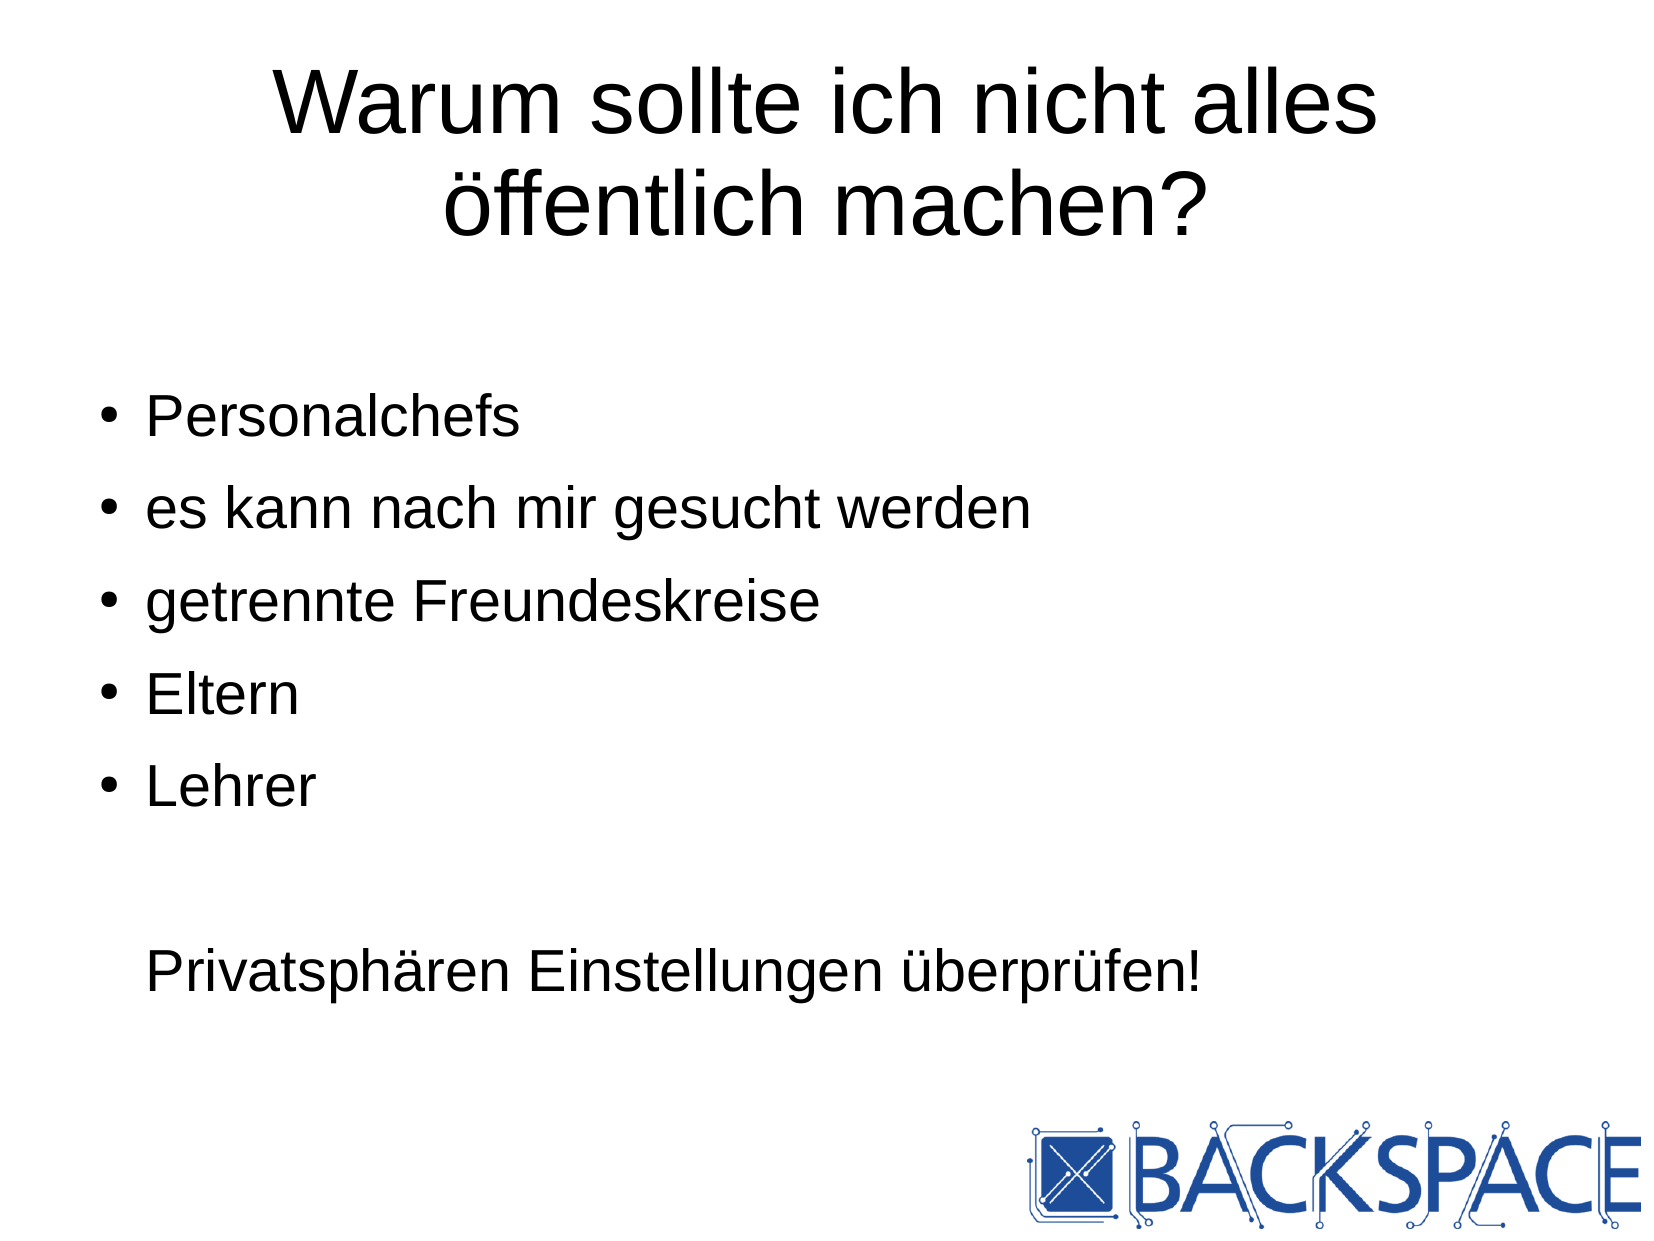

# Warum sollte ich nicht alles öffentlich machen?
Personalchefs
es kann nach mir gesucht werden
getrennte Freundeskreise
Eltern
Lehrer
Privatsphären Einstellungen überprüfen!